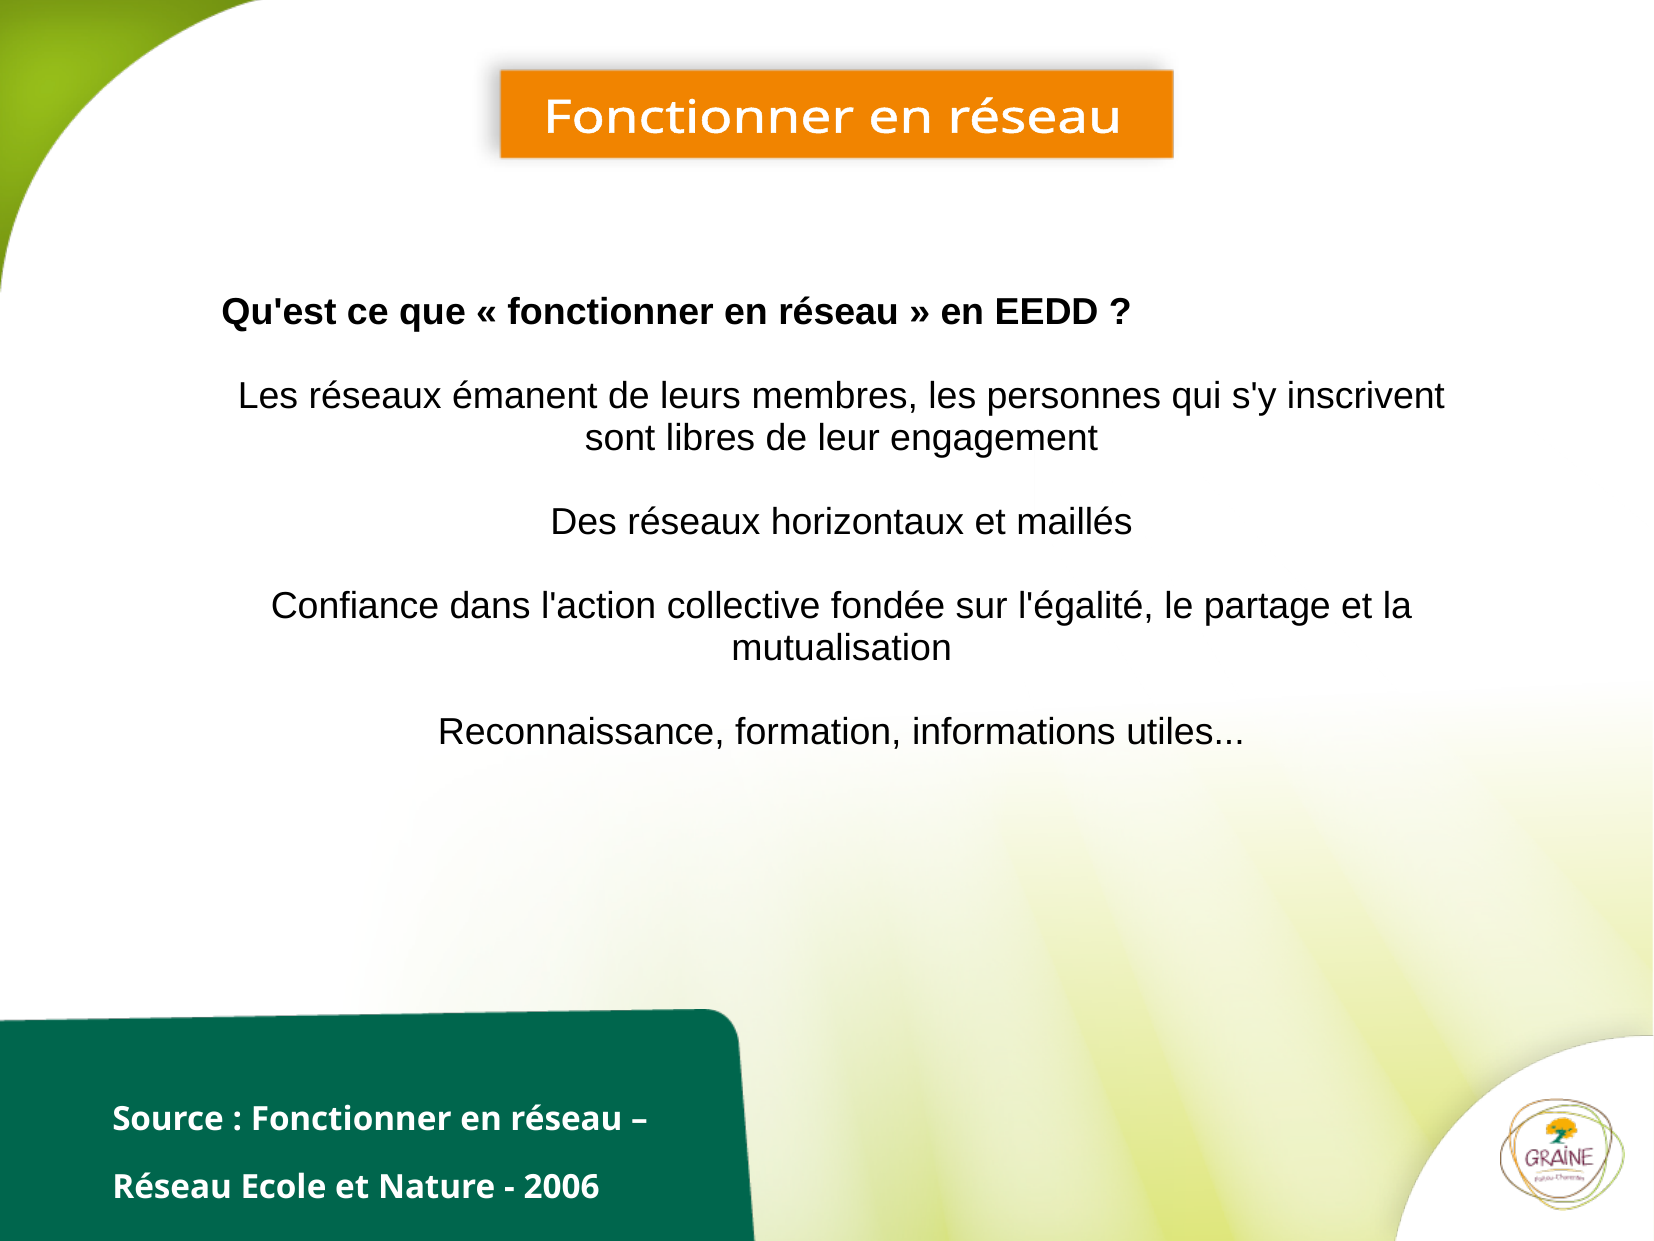

Fonctionner en réseau
Qu'est ce que « fonctionner en réseau » en EEDD ?
Les réseaux émanent de leurs membres, les personnes qui s'y inscrivent sont libres de leur engagement
Des réseaux horizontaux et maillés
Confiance dans l'action collective fondée sur l'égalité, le partage et la mutualisation
Reconnaissance, formation, informations utiles...
# Source : Fonctionner en réseau – Réseau Ecole et Nature - 2006